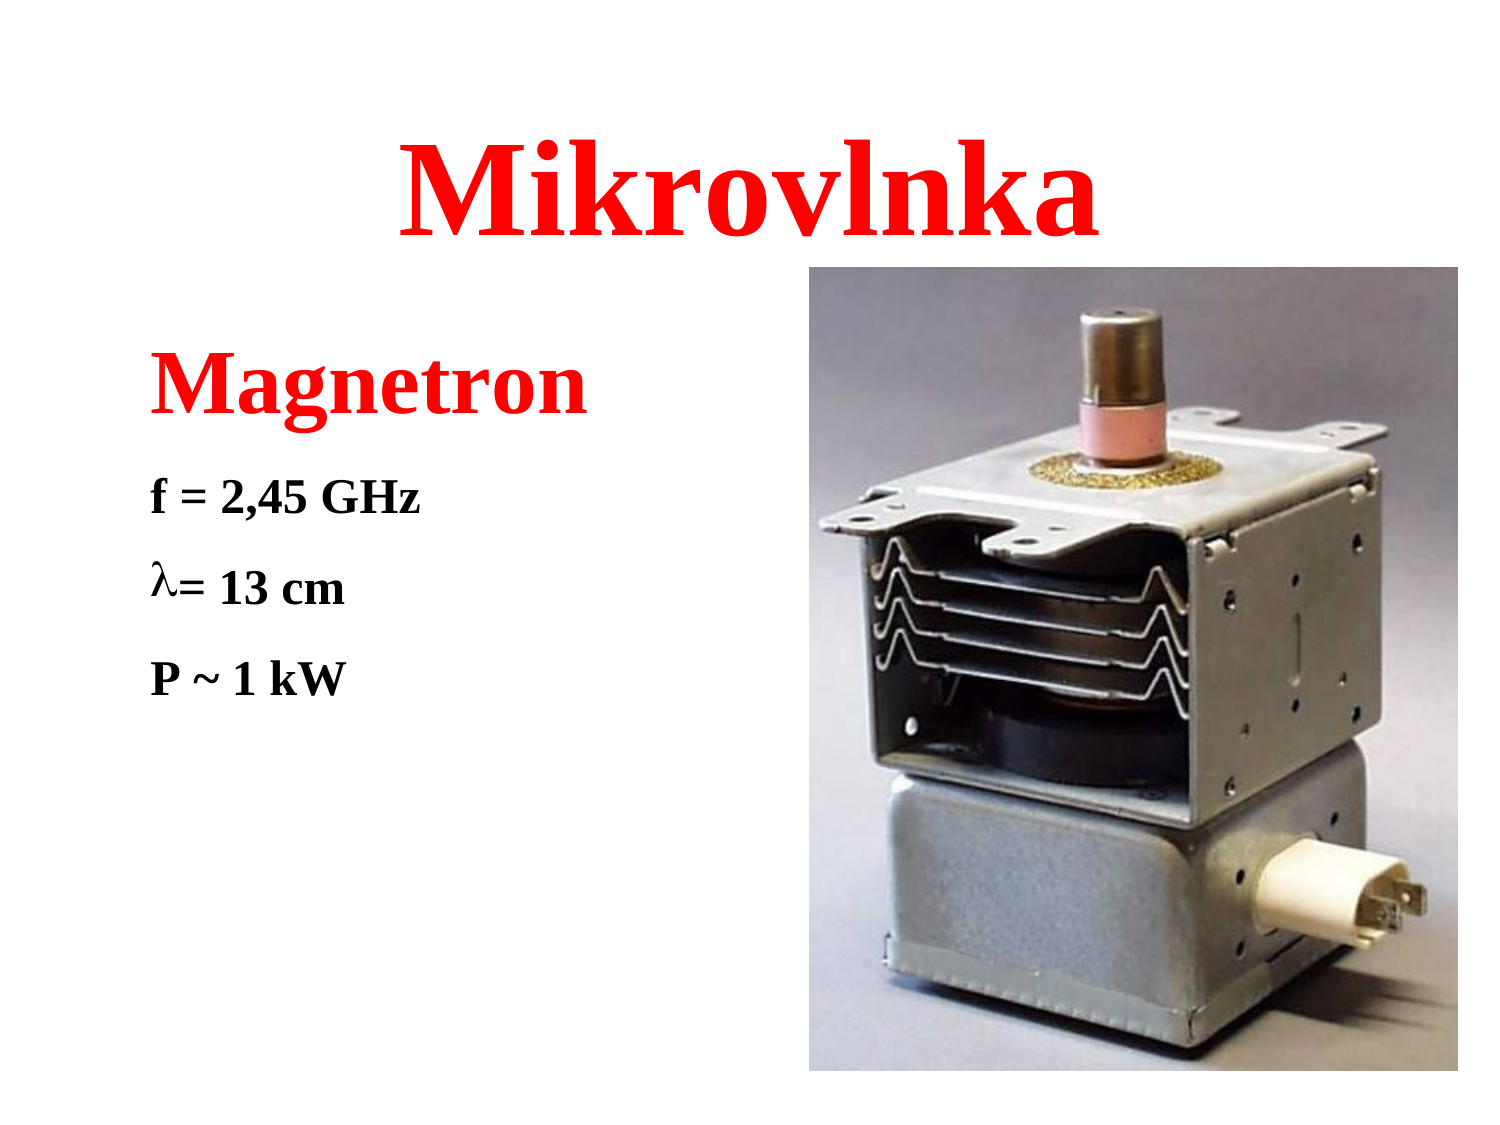

Mikrovlnka
Magnetron
f = 2,45 GHz
= 13 cm
P ~ 1 kW